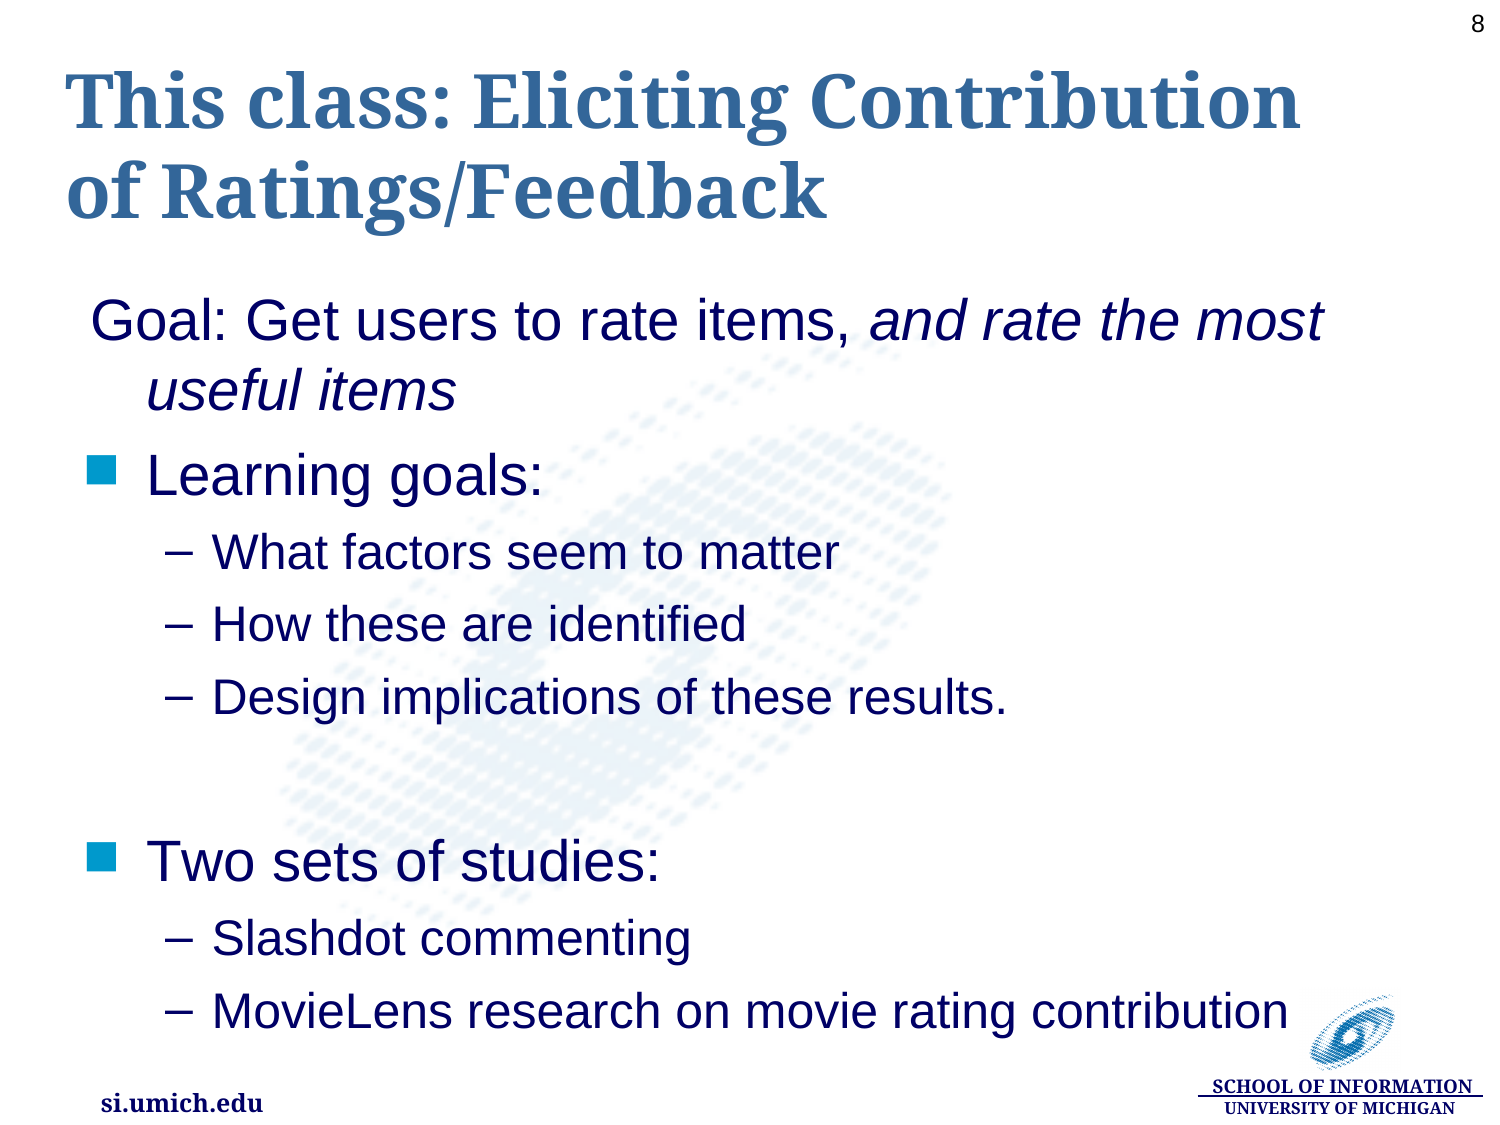

# This class: Eliciting Contribution of Ratings/Feedback
Goal: Get users to rate items, and rate the most useful items
Learning goals:
What factors seem to matter
How these are identified
Design implications of these results.
Two sets of studies:
Slashdot commenting
MovieLens research on movie rating contribution